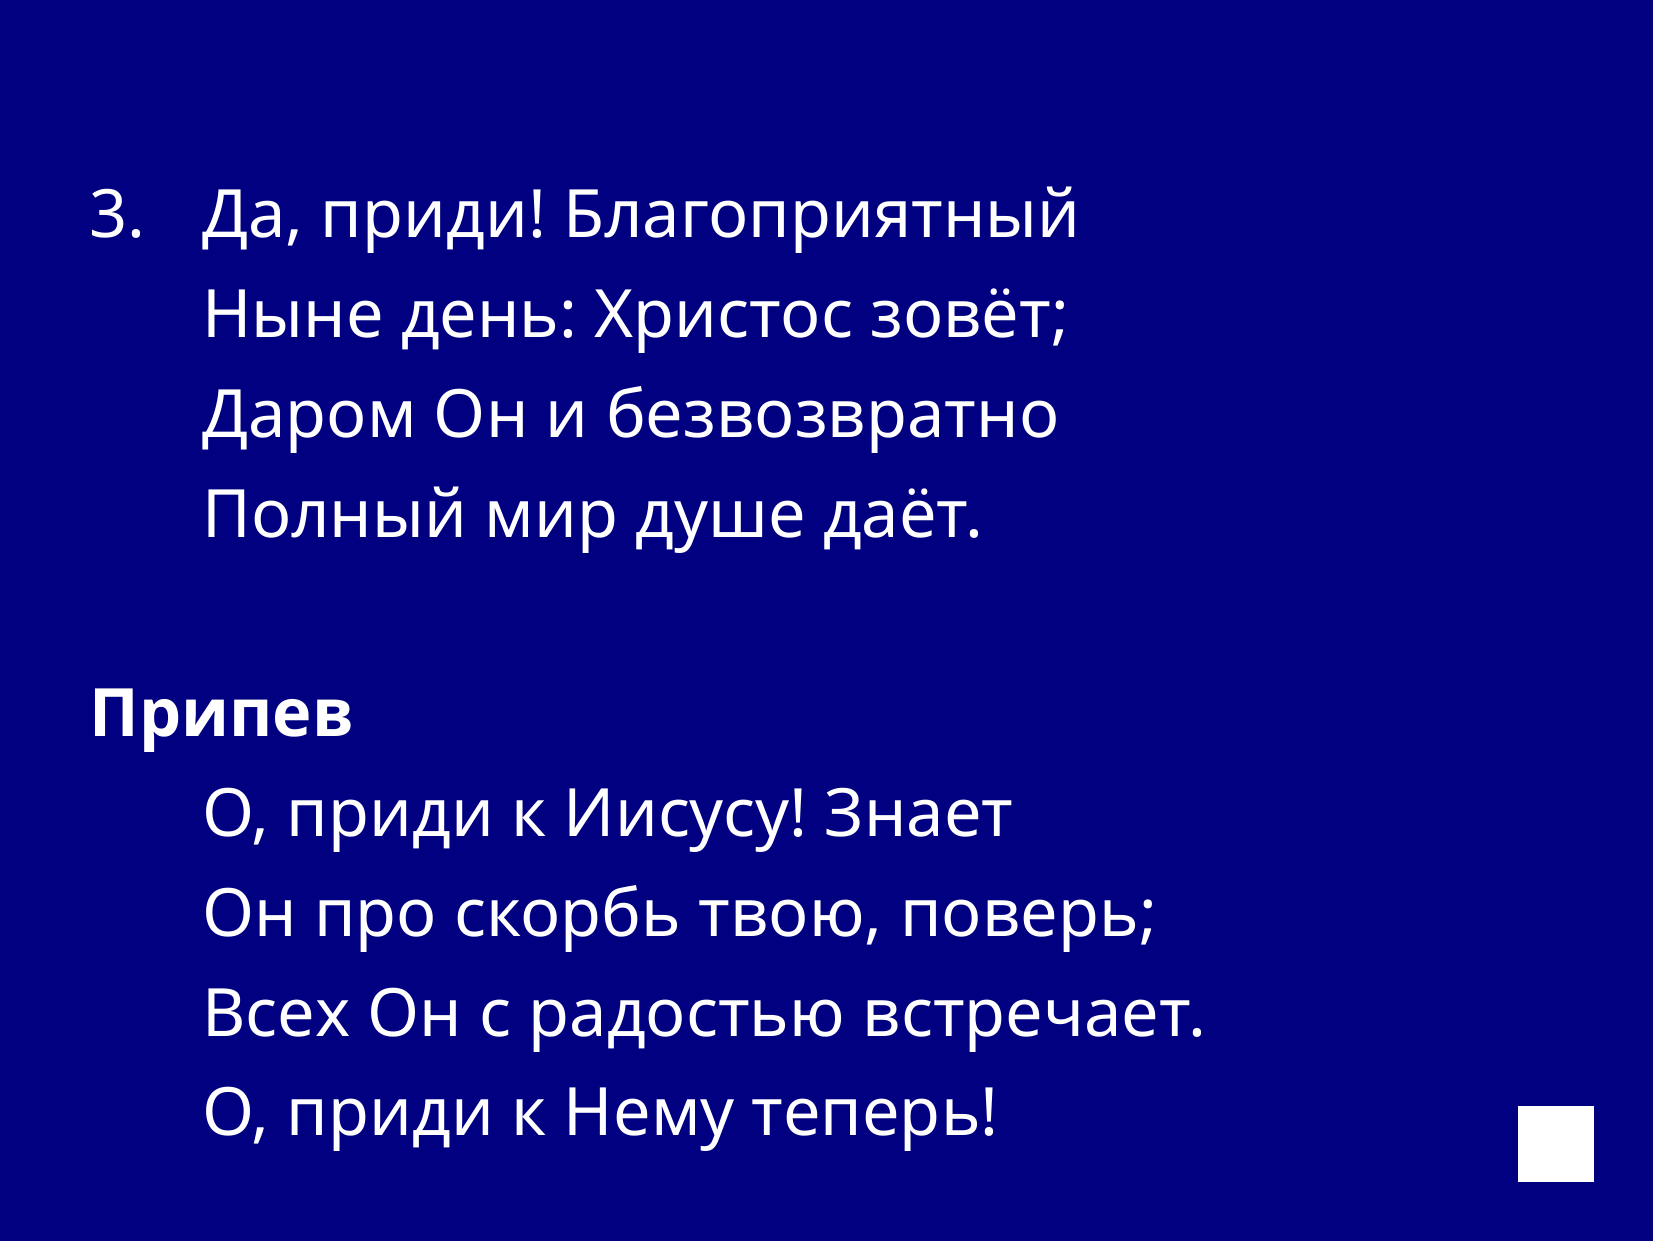

3.	Да, приди! Благоприятный
	Ныне день: Христос зовёт;
	Даром Он и безвозвратно
	Полный мир душе даёт.
Припев
	О, приди к Иисусу! Знает
	Он про скорбь твою, поверь;
	Всех Он с радостью встречает.
	О, приди к Нему теперь!